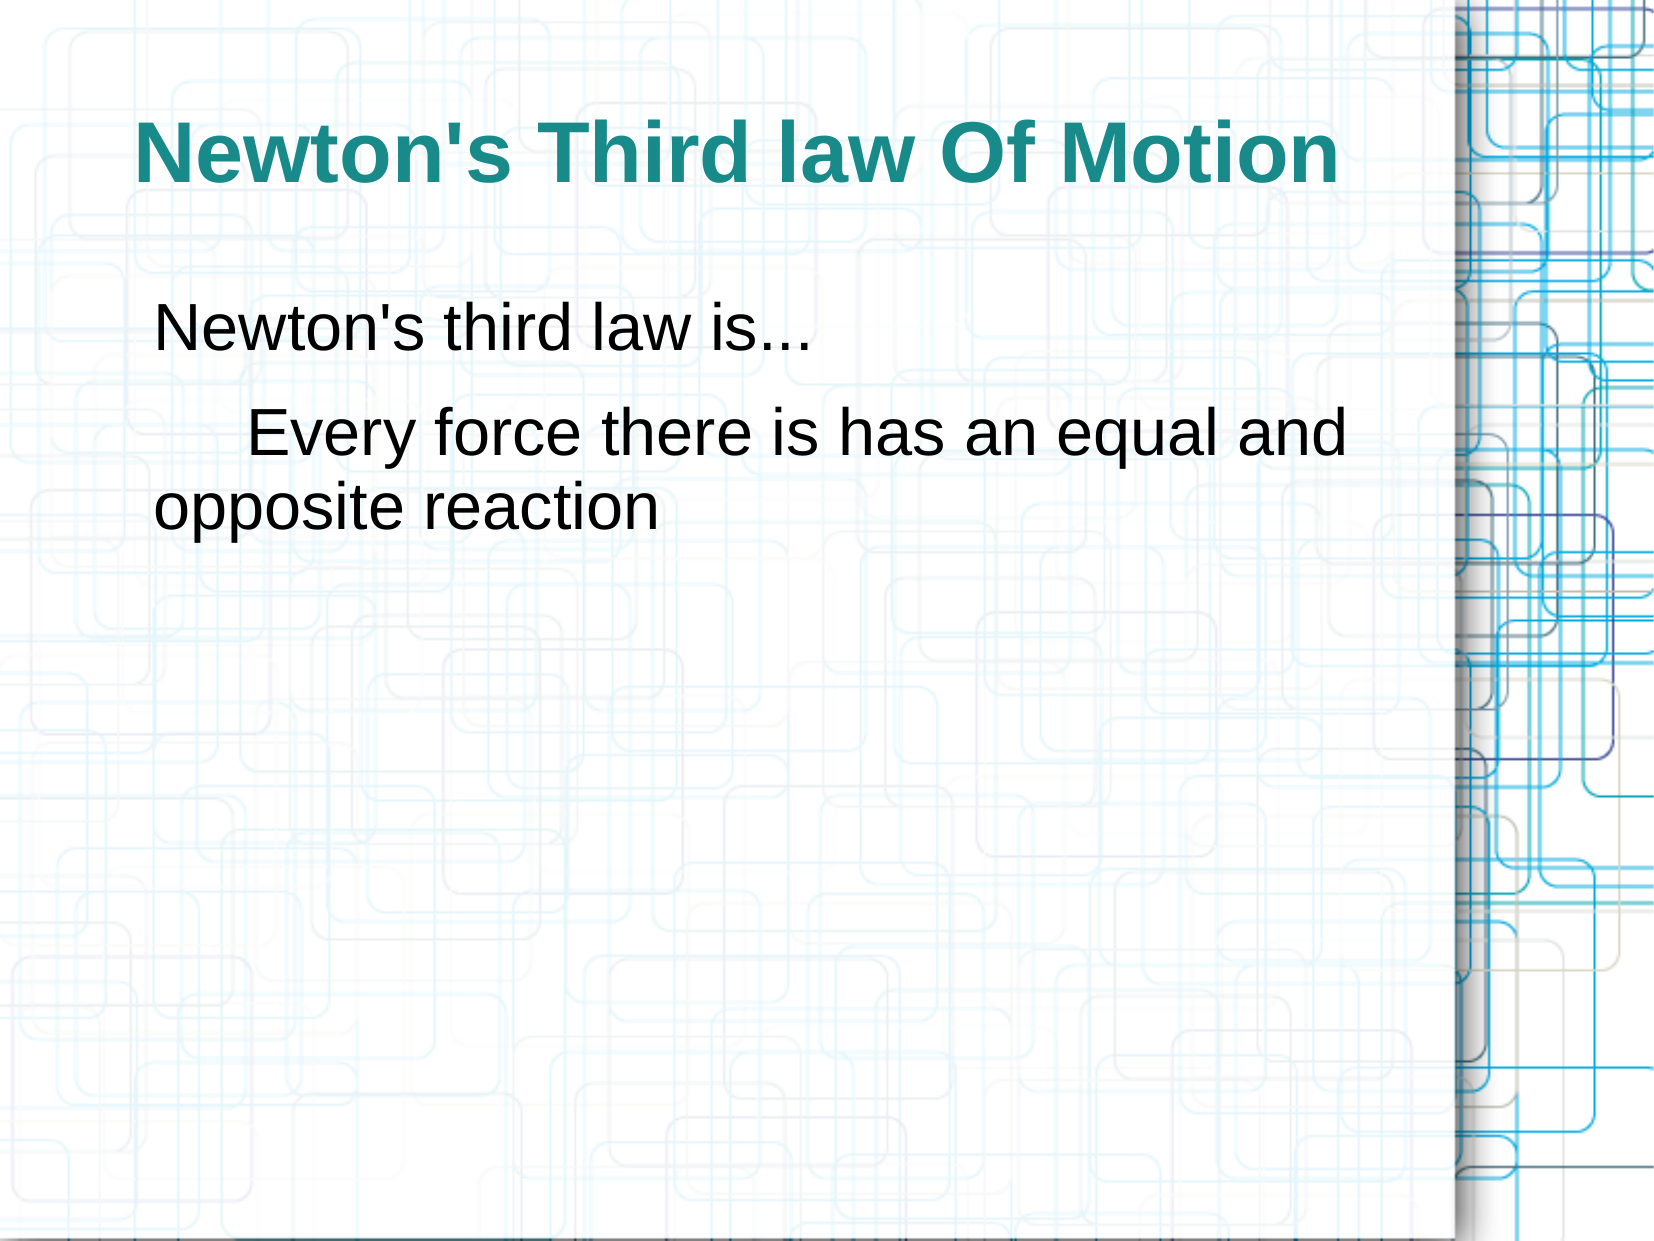

# Newton's Third law Of Motion
Newton's third law is...
 Every force there is has an equal and opposite reaction